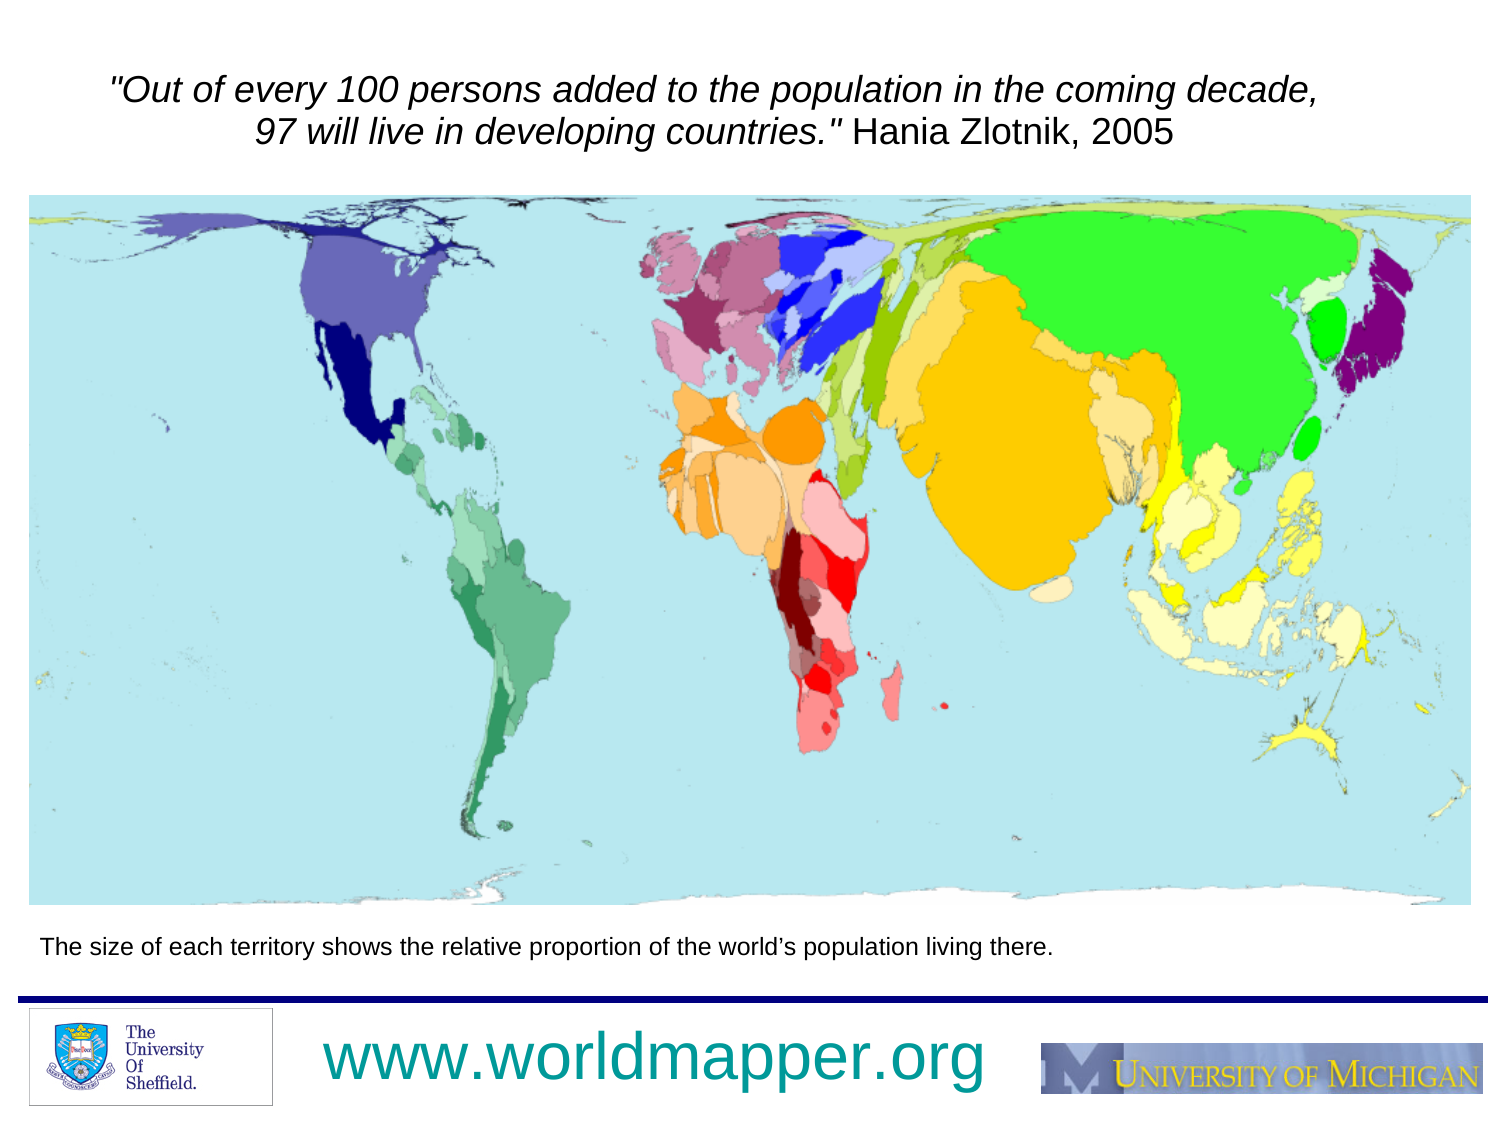

# "Out of every 100 persons added to the population in the coming decade, 97 will live in developing countries." Hania Zlotnik, 2005
The size of each territory shows the relative proportion of the world’s population living there.